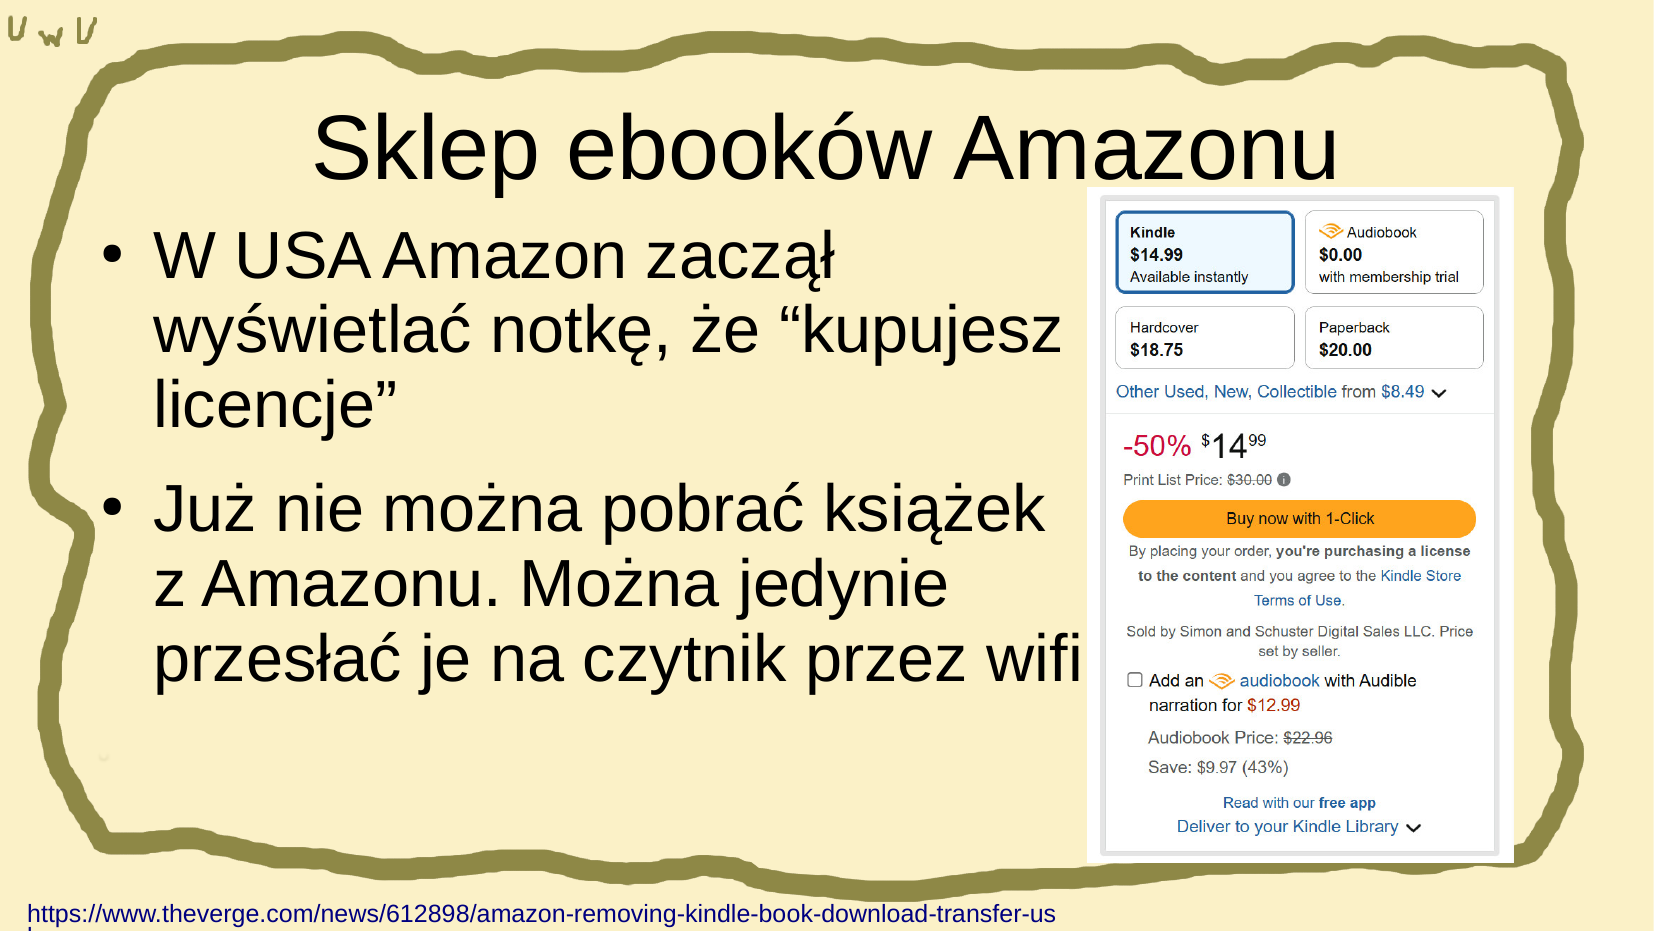

# Sklep ebooków Amazonu
W USA Amazon zaczął wyświetlać notkę, że “kupujesz licencje”
Już nie można pobrać książek z Amazonu. Można jedynie przesłać je na czytnik przez wifi
https://www.theverge.com/news/612898/amazon-removing-kindle-book-download-transfer-usb